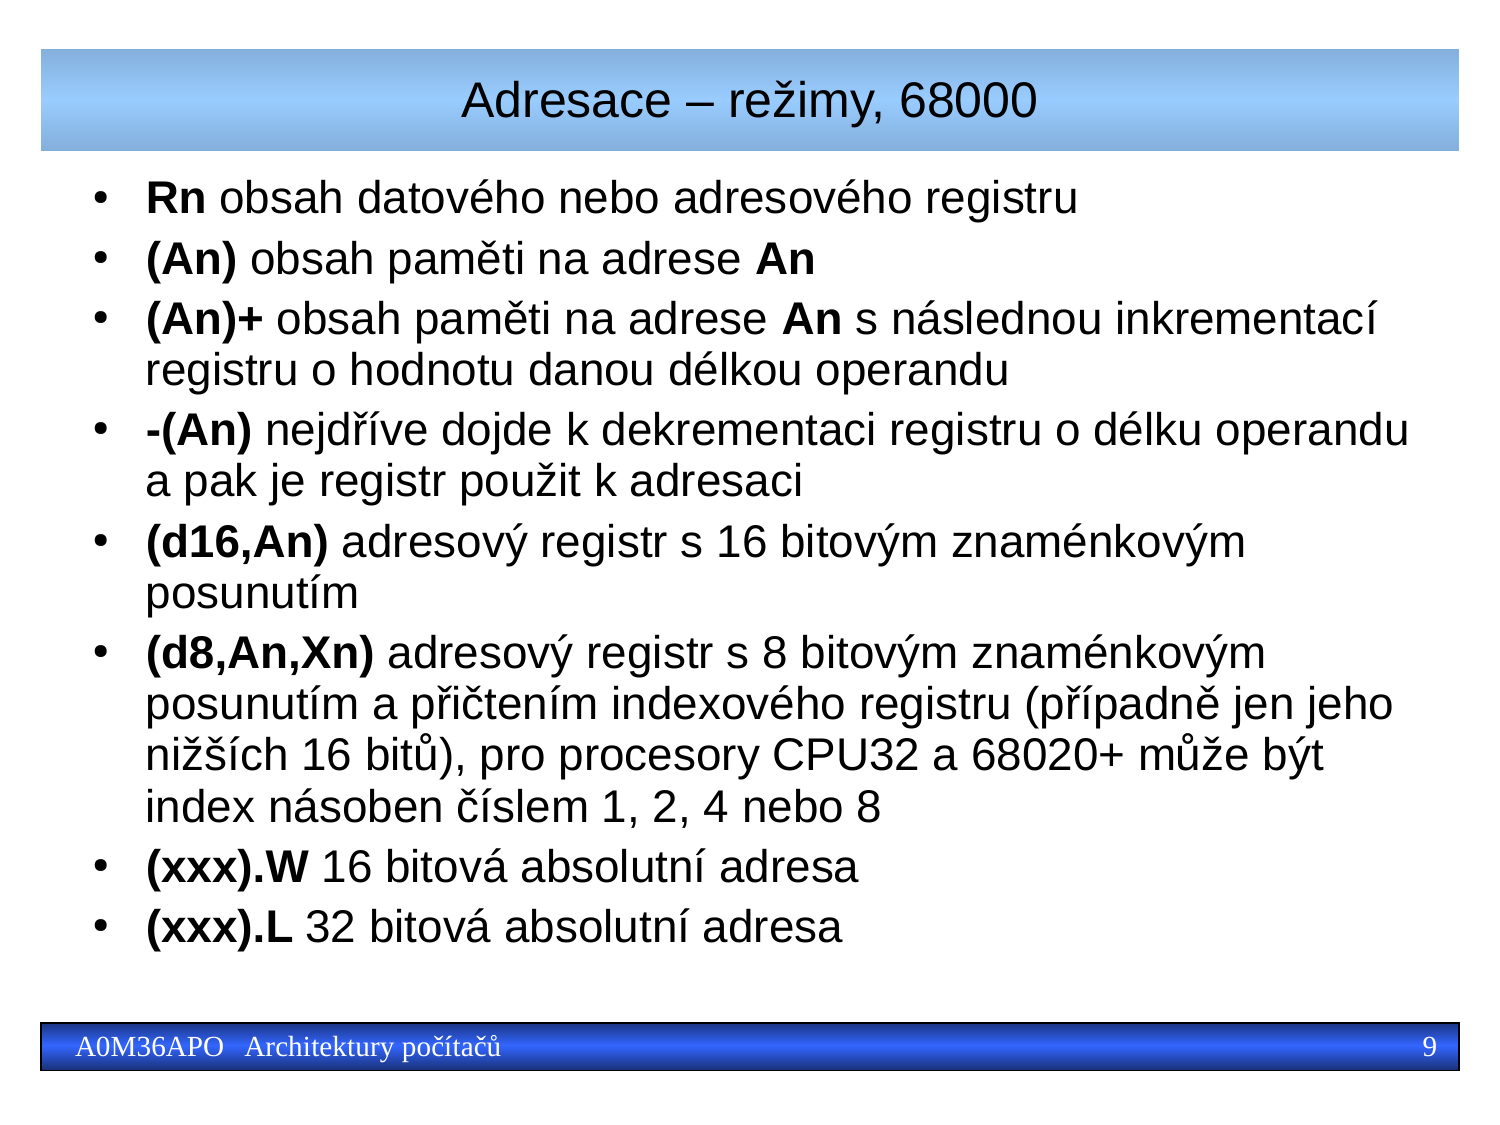

# Adresace – režimy, 68000
Rn obsah datového nebo adresového registru
(An) obsah paměti na adrese An
(An)+ obsah paměti na adrese An s následnou inkrementací registru o hodnotu danou délkou operandu
-(An) nejdříve dojde k dekrementaci registru o délku operandu a pak je registr použit k adresaci
(d16,An) adresový registr s 16 bitovým znaménkovým posunutím
(d8,An,Xn) adresový registr s 8 bitovým znaménkovým posunutím a přičtením indexového registru (případně jen jeho nižších 16 bitů), pro procesory CPU32 a 68020+ může být index násoben číslem 1, 2, 4 nebo 8
(xxx).W 16 bitová absolutní adresa
(xxx).L 32 bitová absolutní adresa
A0M36APO Architektury počítačů
9